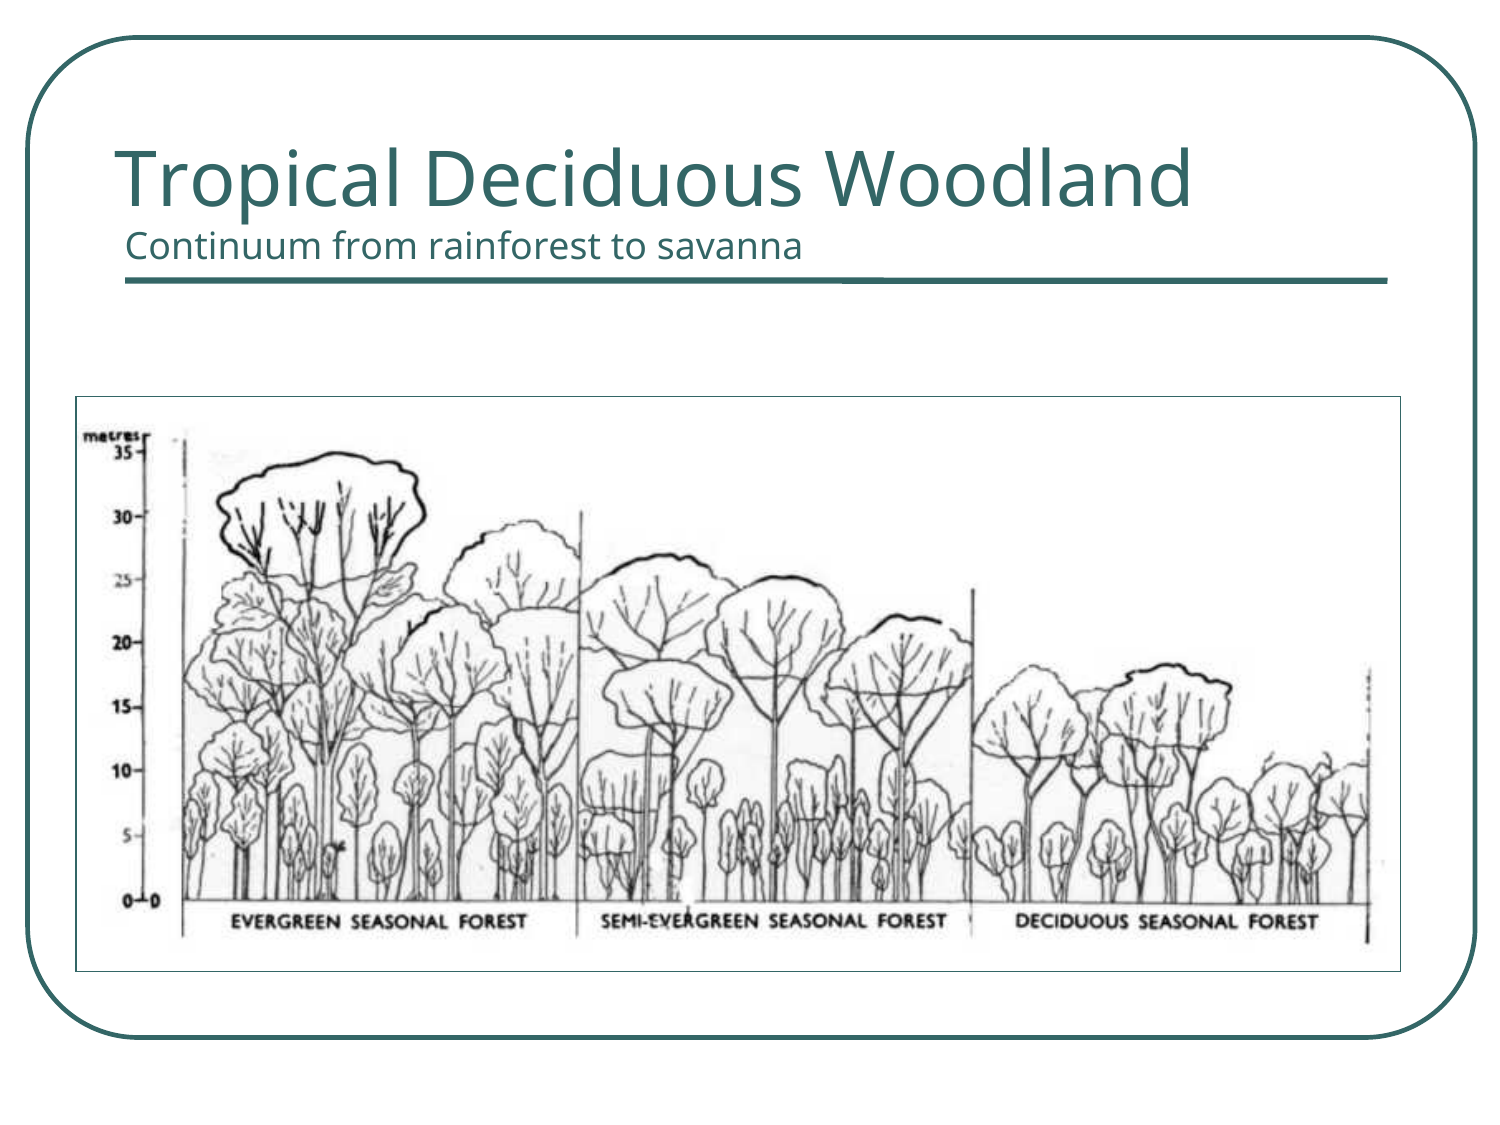

# Tropical Deciduous Woodland Continuum from rainforest to savanna